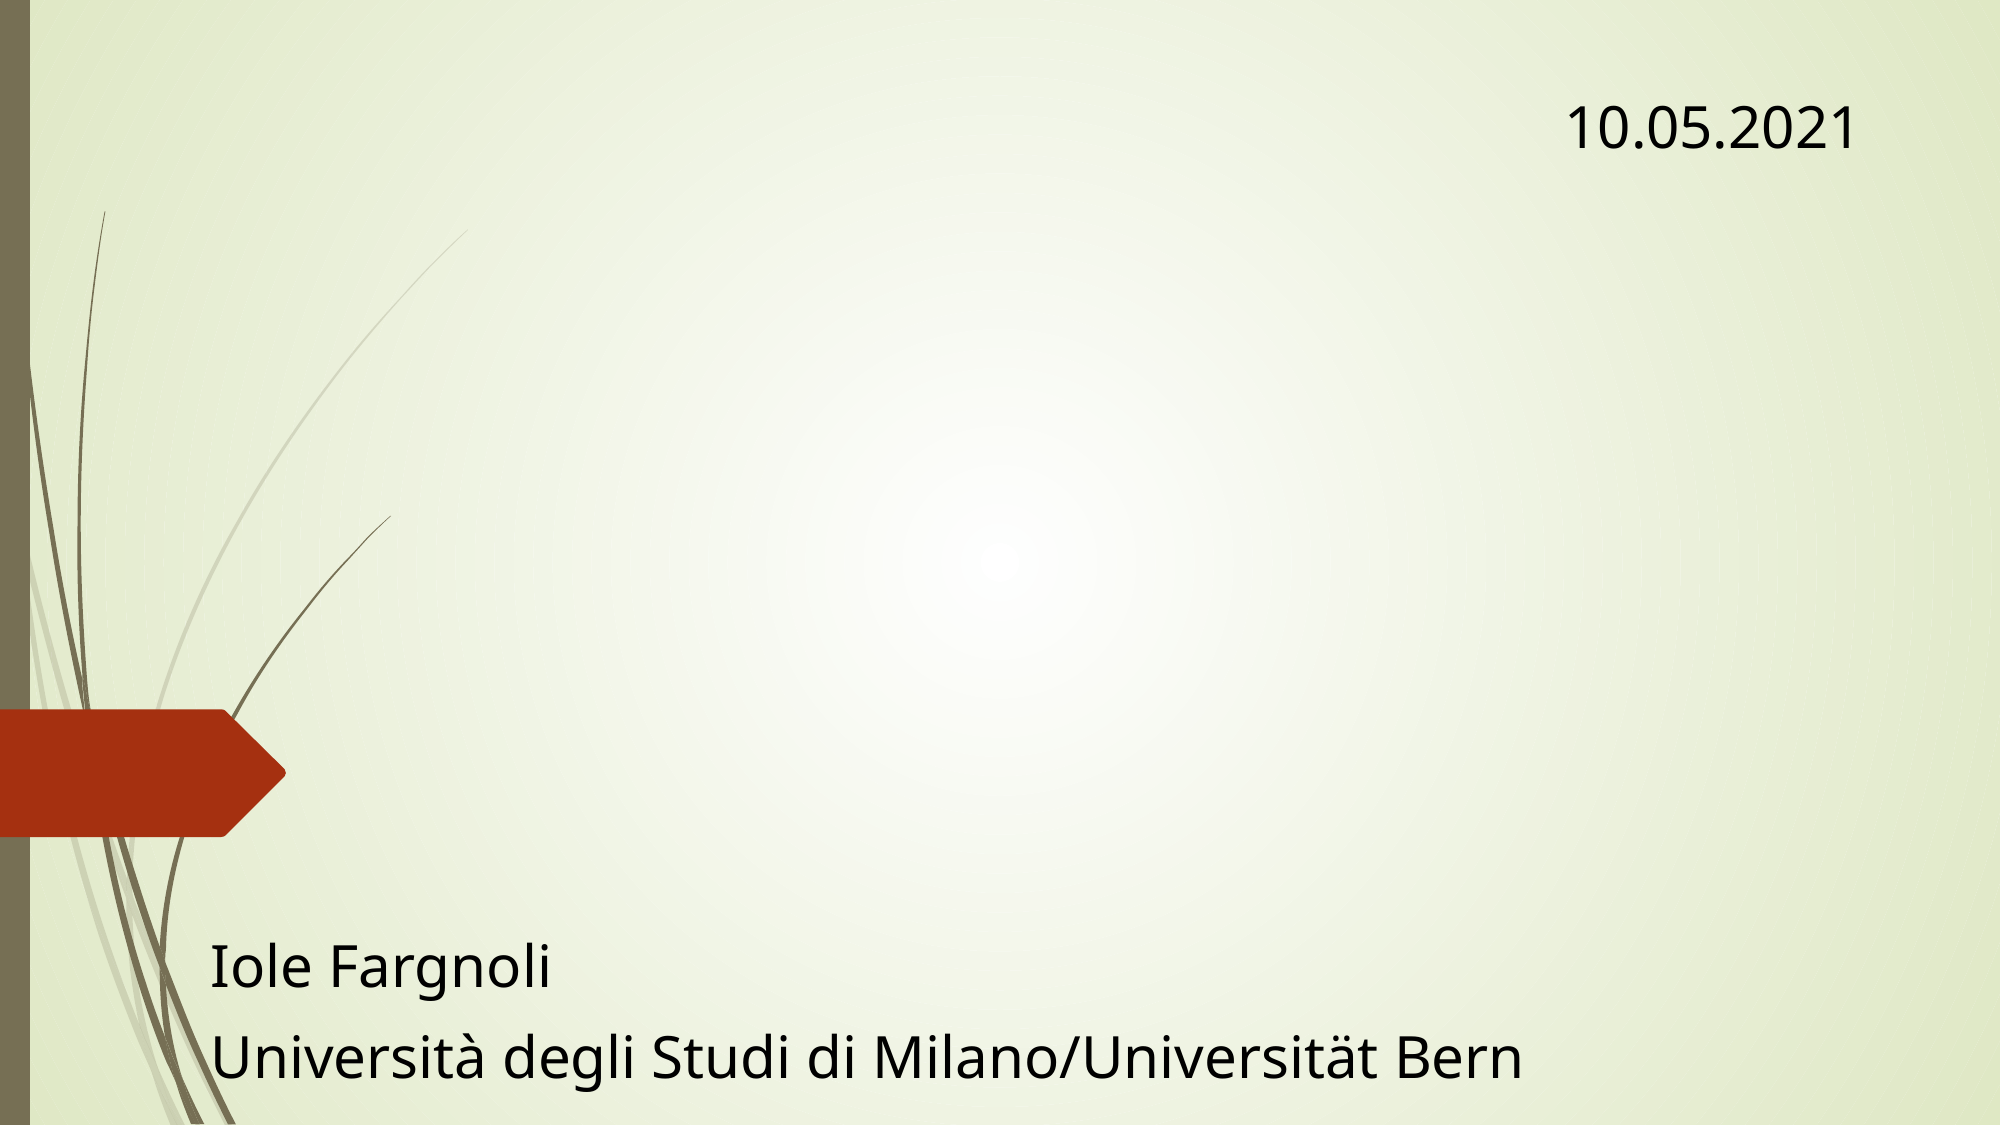

10.05.2021
# Iole Fargnoli
Università degli Studi di Milano/Universität Bern